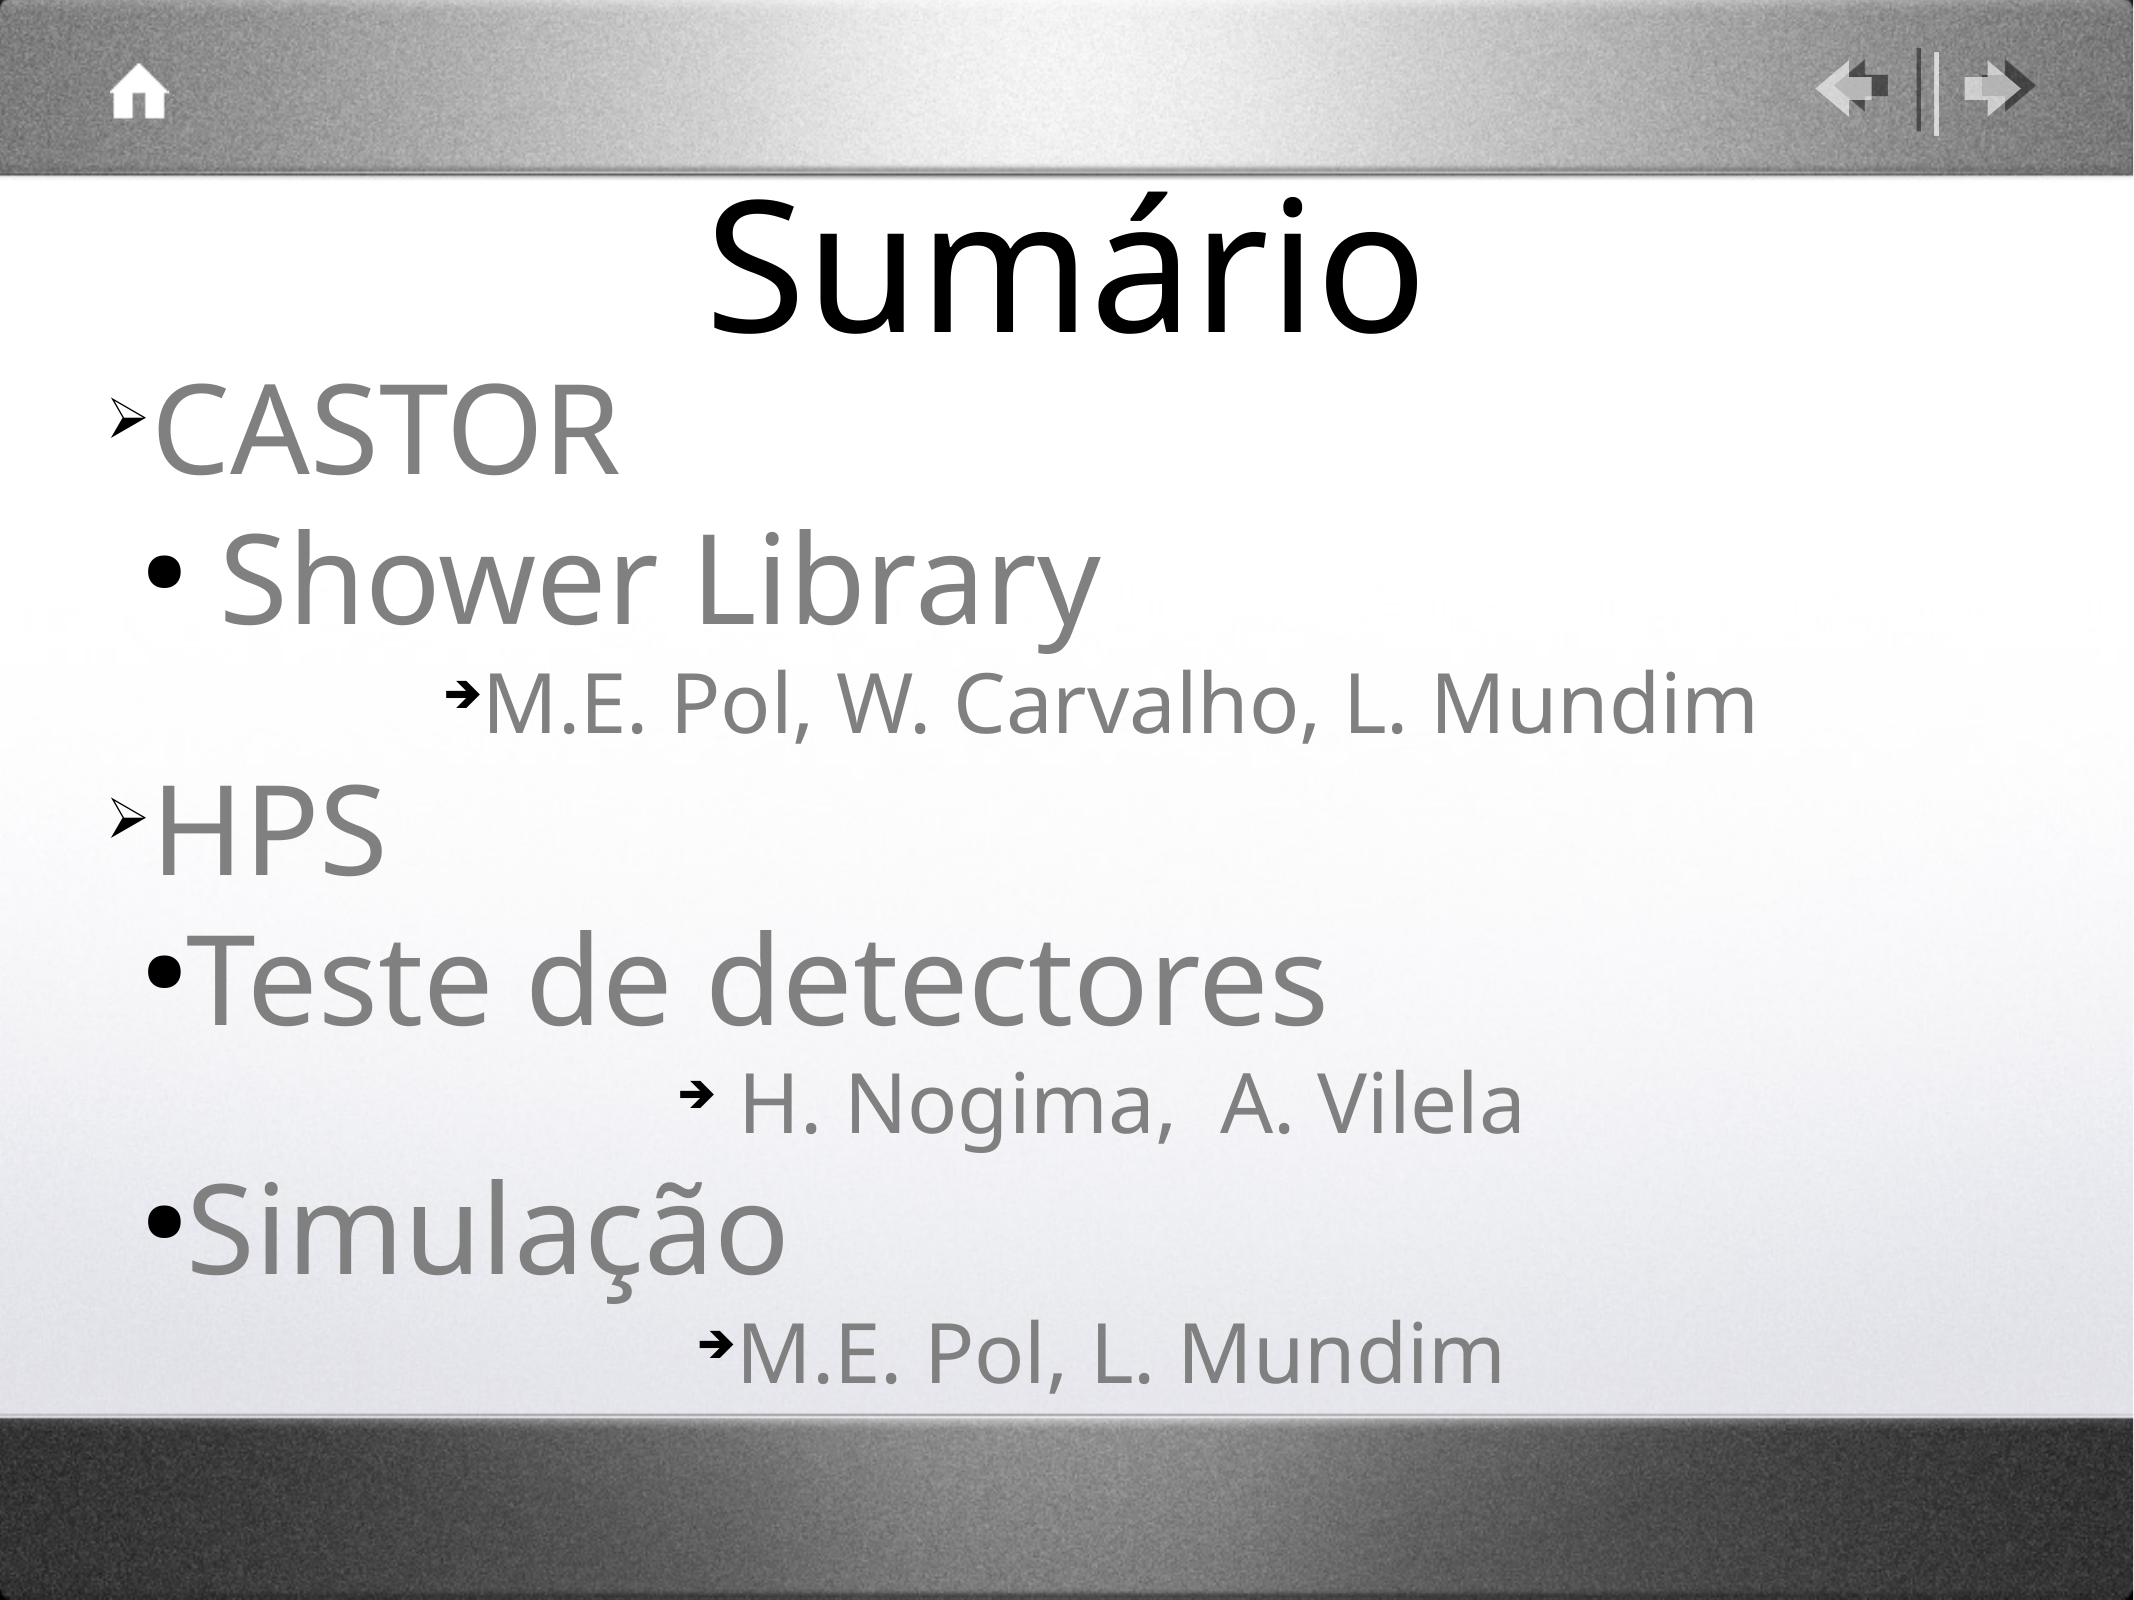

# Sumário
CASTOR
 Shower Library
M.E. Pol, W. Carvalho, L. Mundim
HPS
Teste de detectores
 H. Nogima, A. Vilela
Simulação
M.E. Pol, L. Mundim